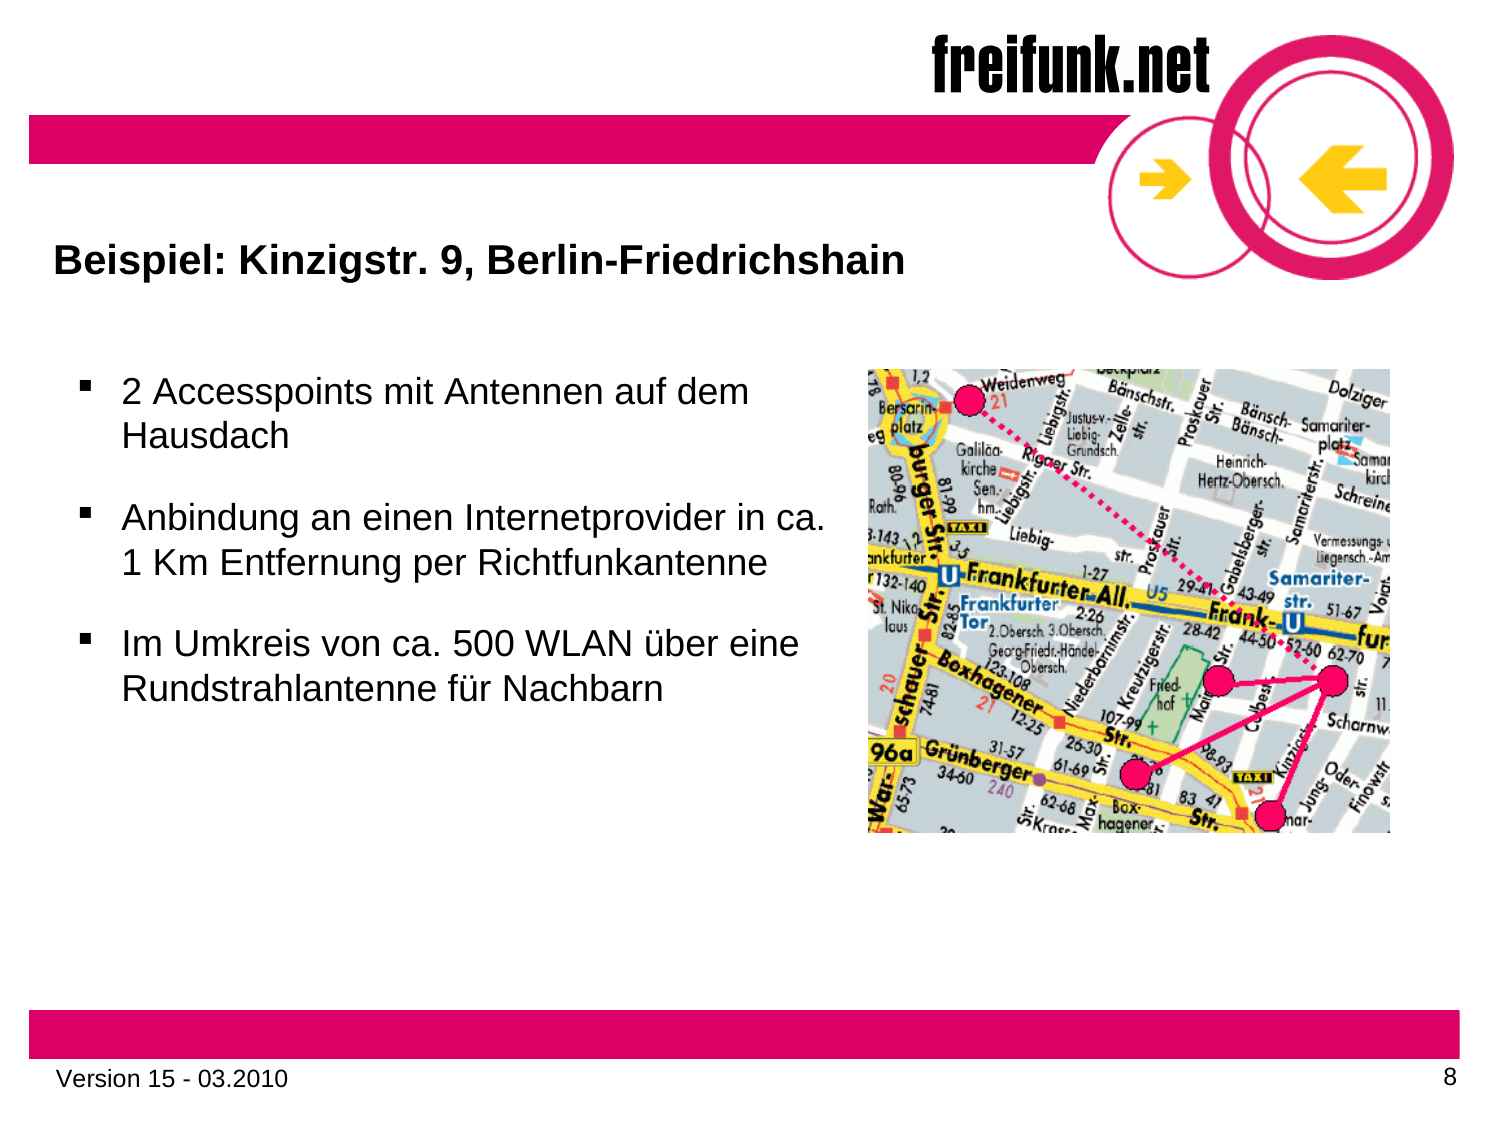

Beispiel: Kinzigstr. 9, Berlin-Friedrichshain
2 Accesspoints mit Antennen auf dem
Hausdach
Anbindung an einen Internetprovider in ca.
1 Km Entfernung per Richtfunkantenne
Im Umkreis von ca. 500 WLAN über eine
Rundstrahlantenne für Nachbarn
8
Version 15 - 03.2010